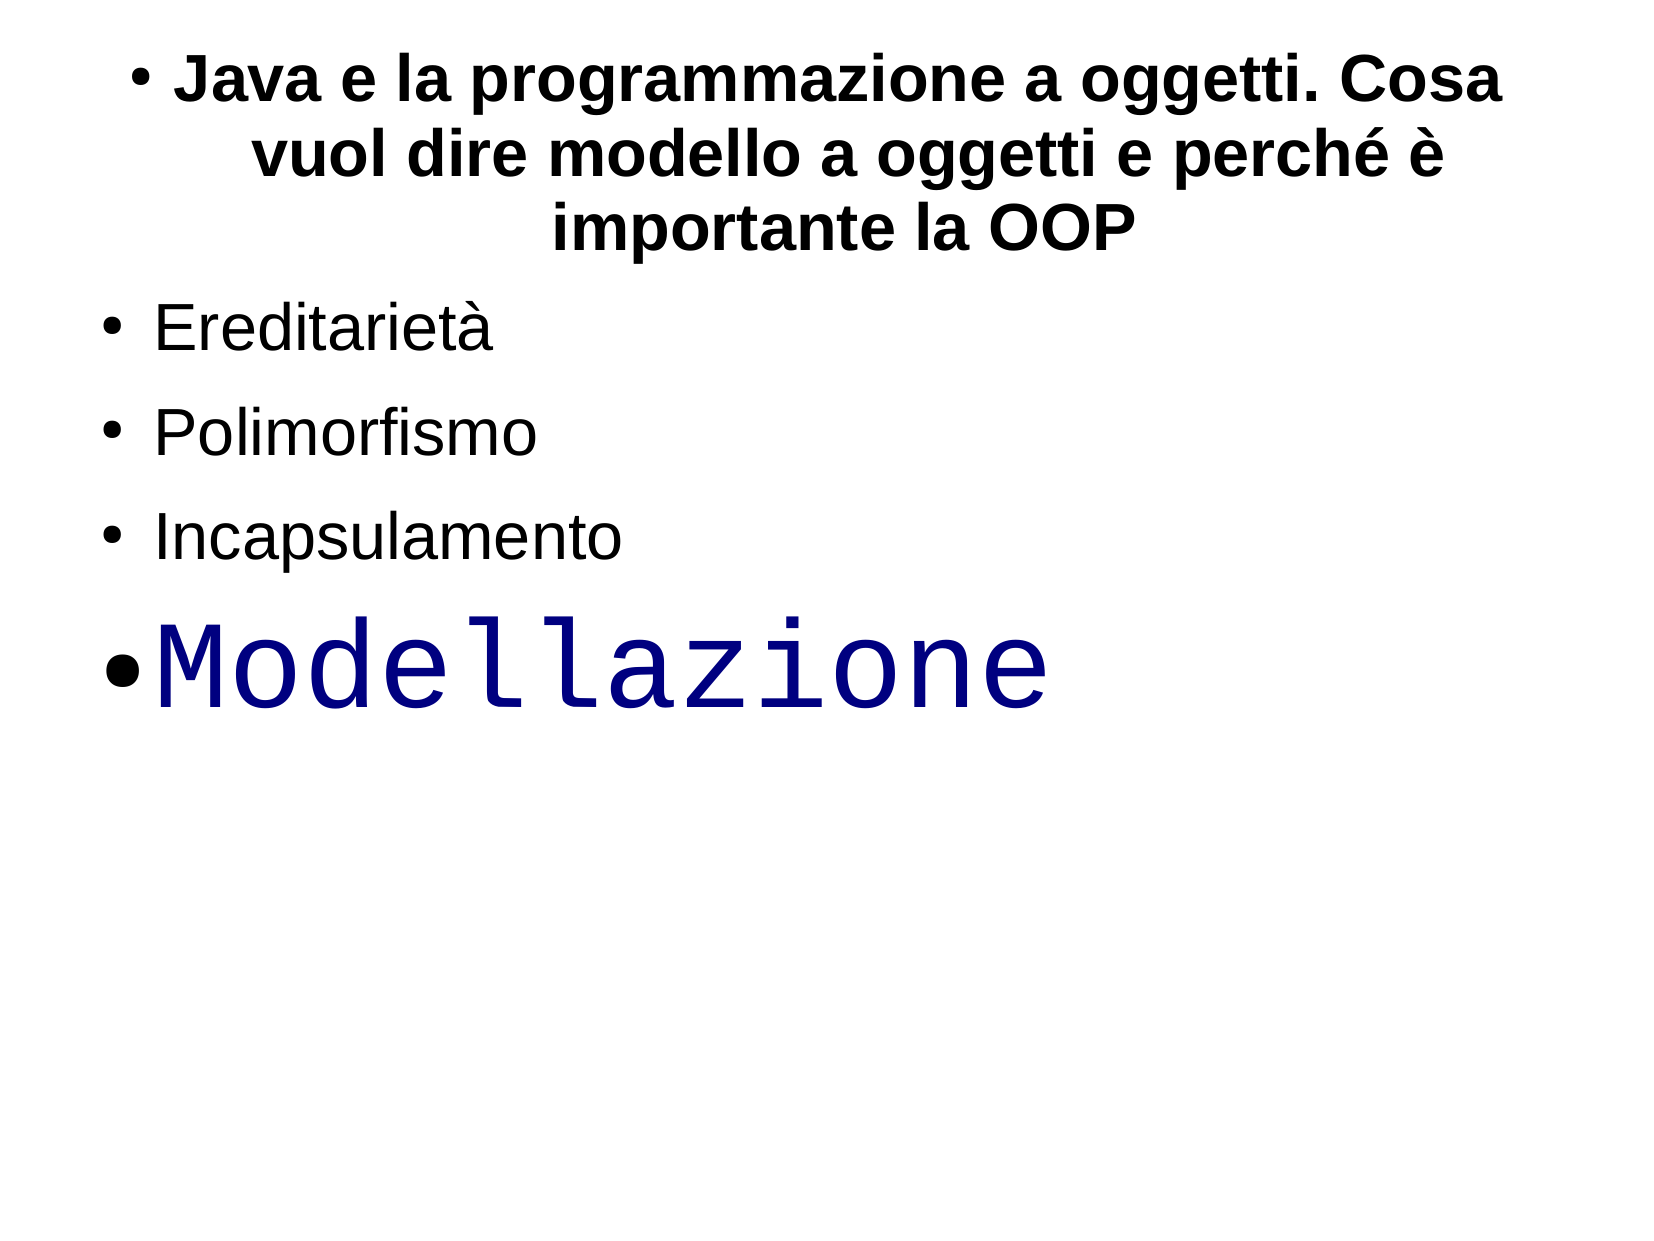

# Java e la programmazione a oggetti. Cosa vuol dire modello a oggetti e perché è importante la OOP
Ereditarietà
Polimorfismo
Incapsulamento
Modellazione